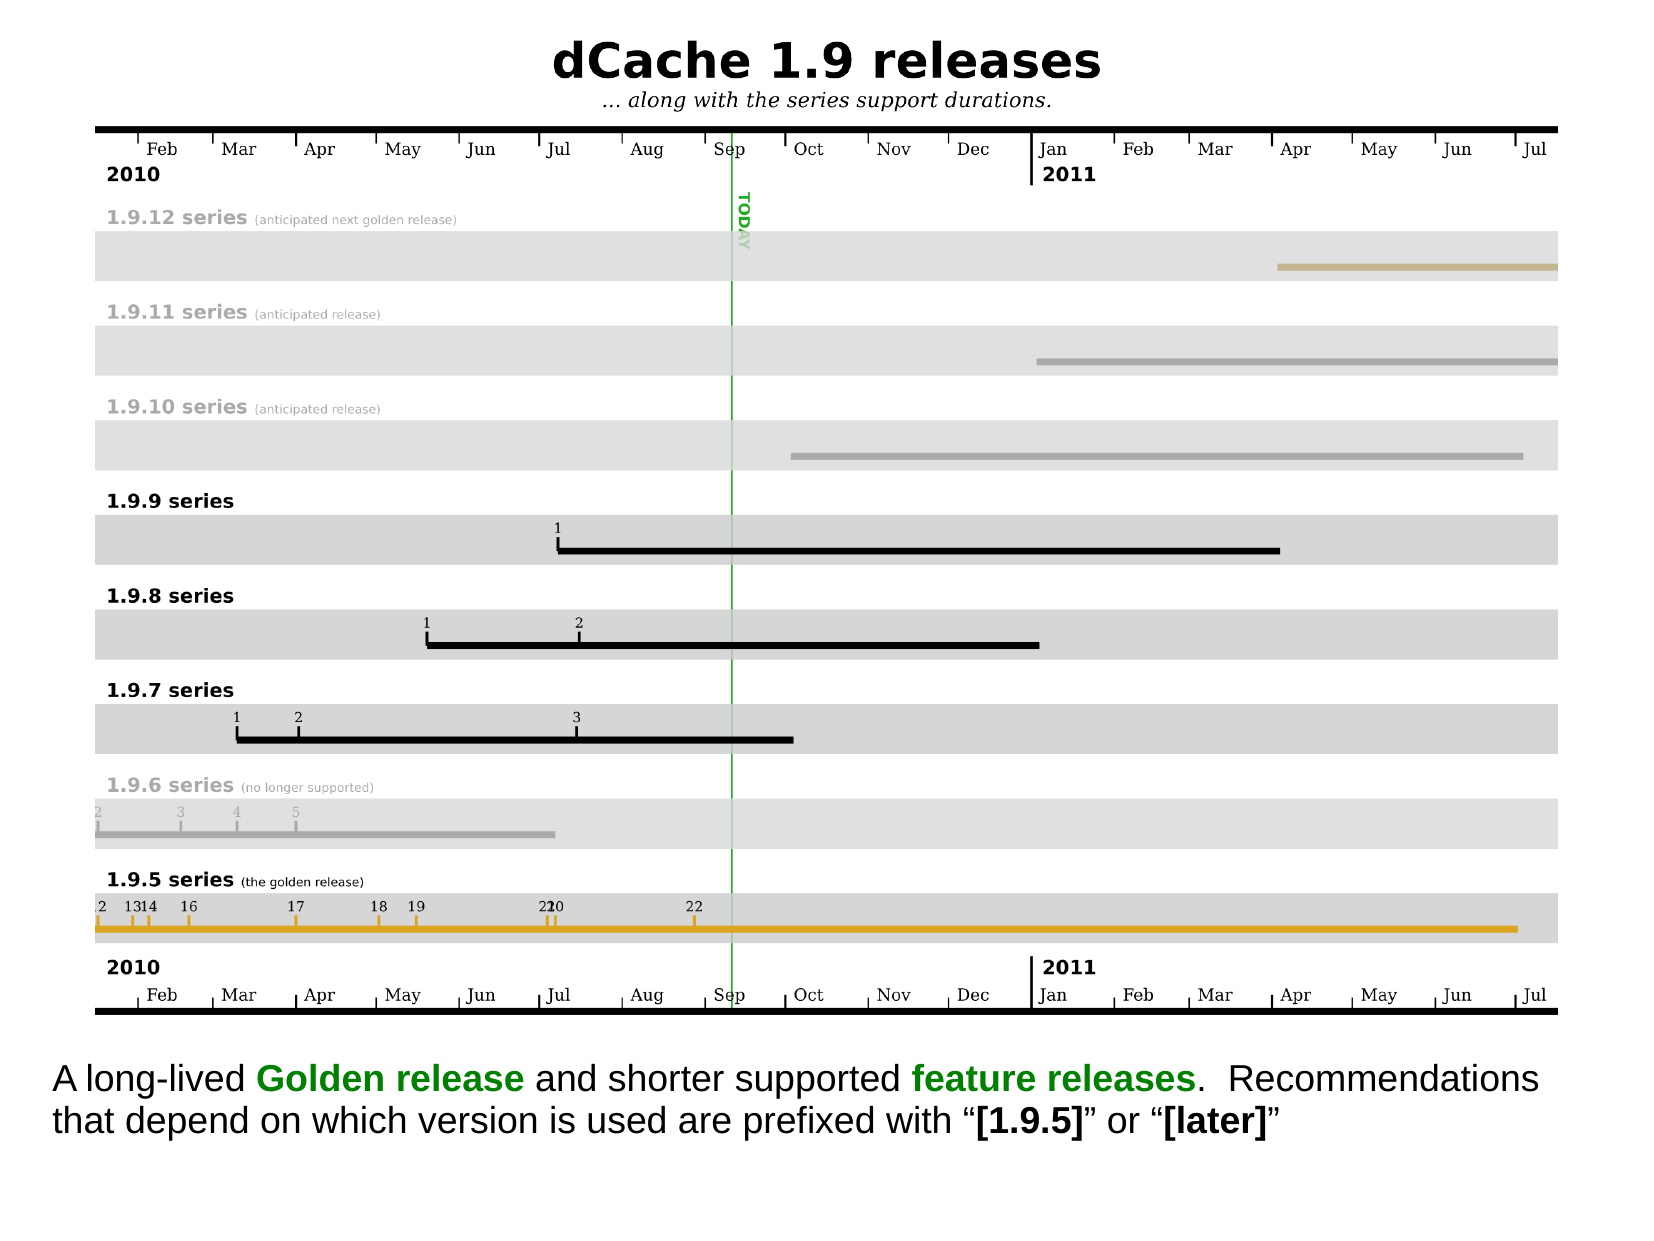

A long-lived Golden release and shorter supported feature releases. Recommendations that depend on which version is used are prefixed with “[1.9.5]” or “[later]”